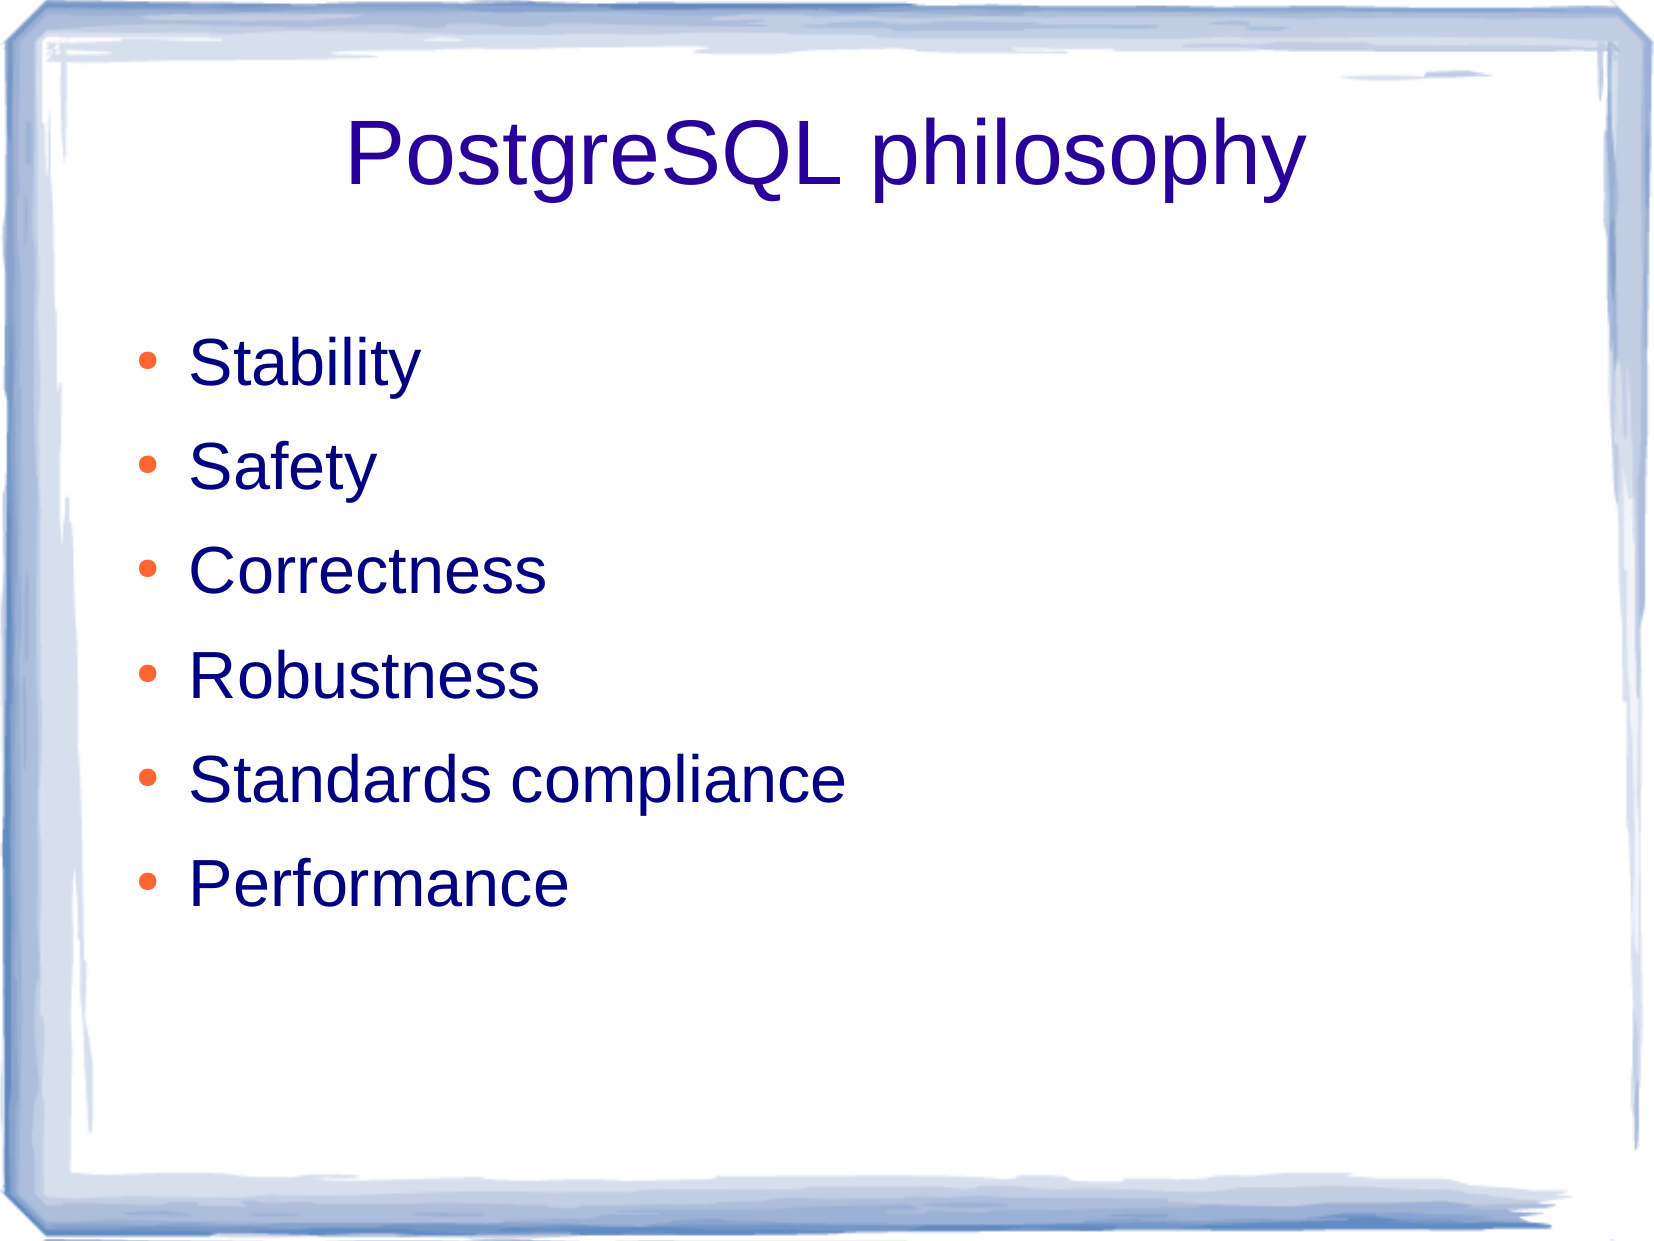

# PostgreSQL philosophy
Stability
Safety
Correctness
Robustness
Standards compliance
Performance